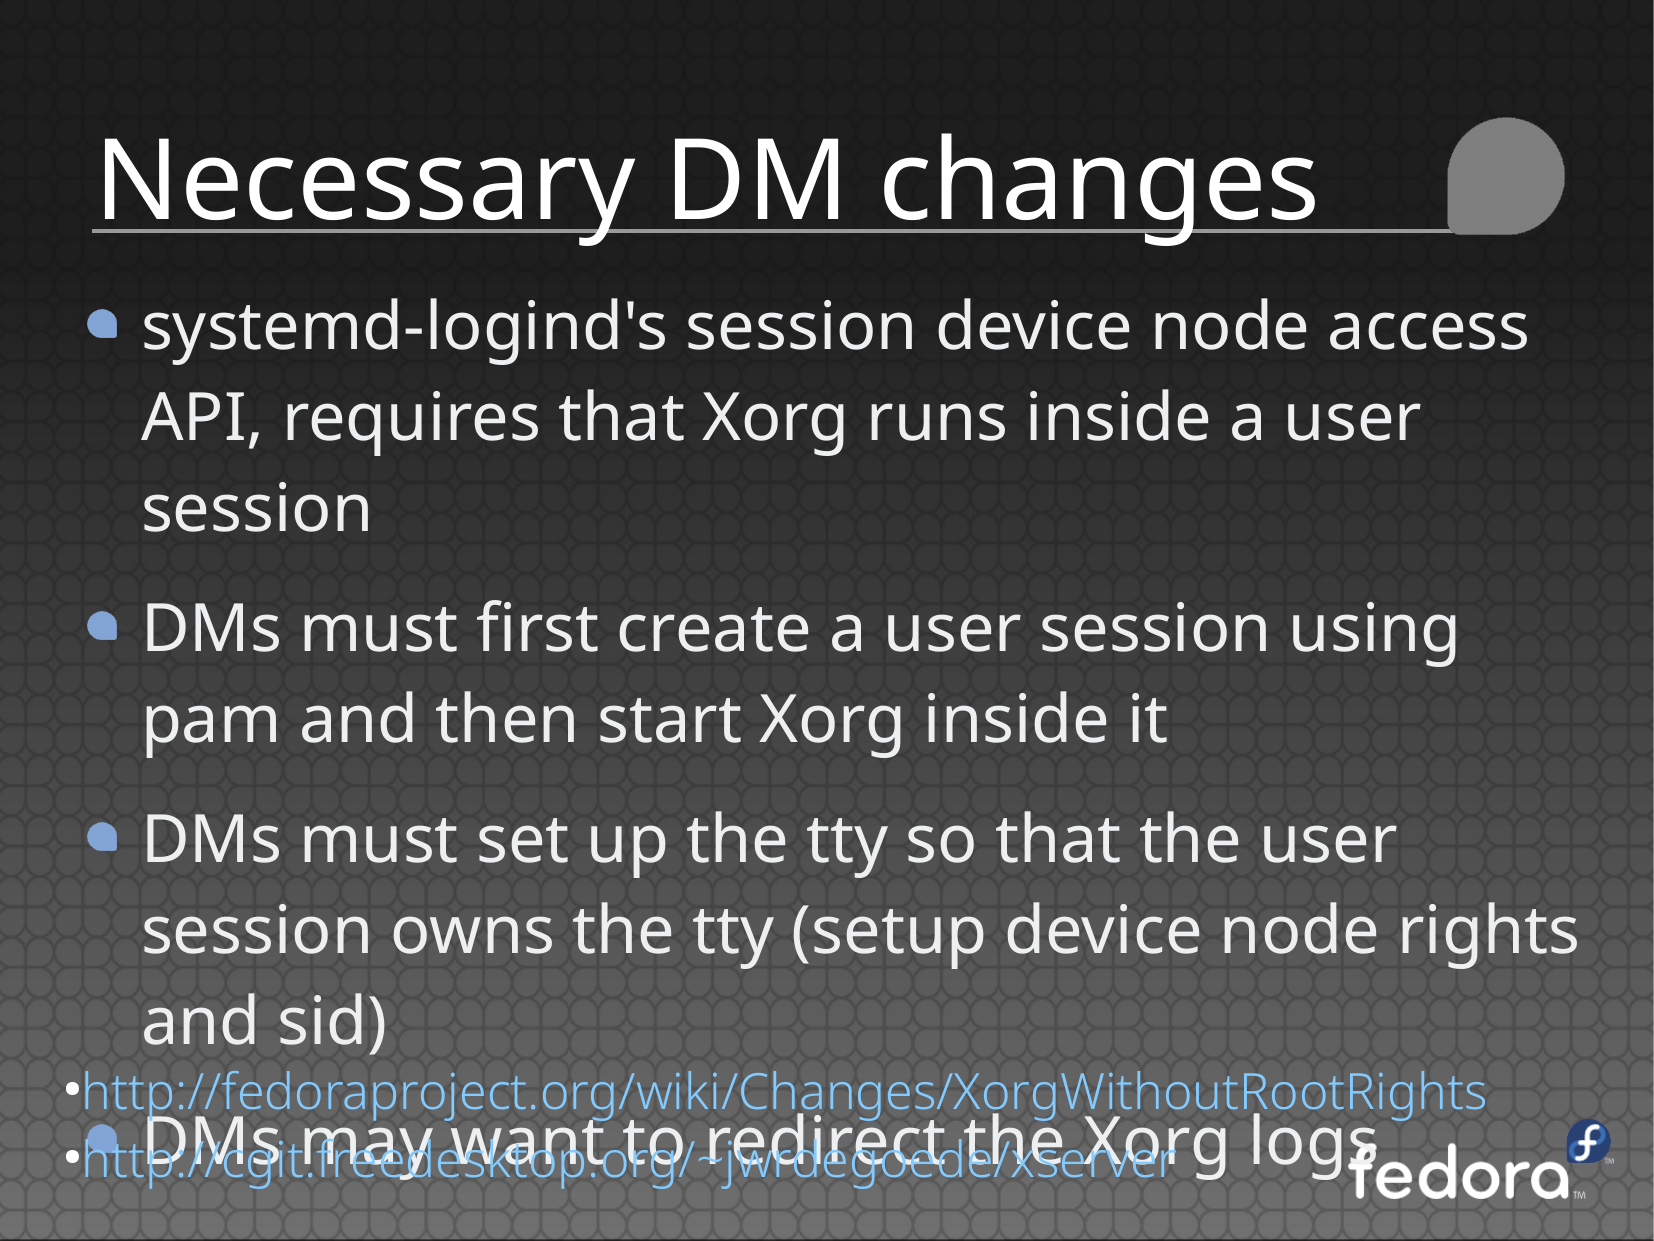

Necessary DM changes
# systemd-logind's session device node access API, requires that Xorg runs inside a user session
DMs must first create a user session using pam and then start Xorg inside it
DMs must set up the tty so that the user session owns the tty (setup device node rights and sid)
DMs may want to redirect the Xorg logs
http://fedoraproject.org/wiki/Changes/XorgWithoutRootRights
http://cgit.freedesktop.org/~jwrdegoede/xserver